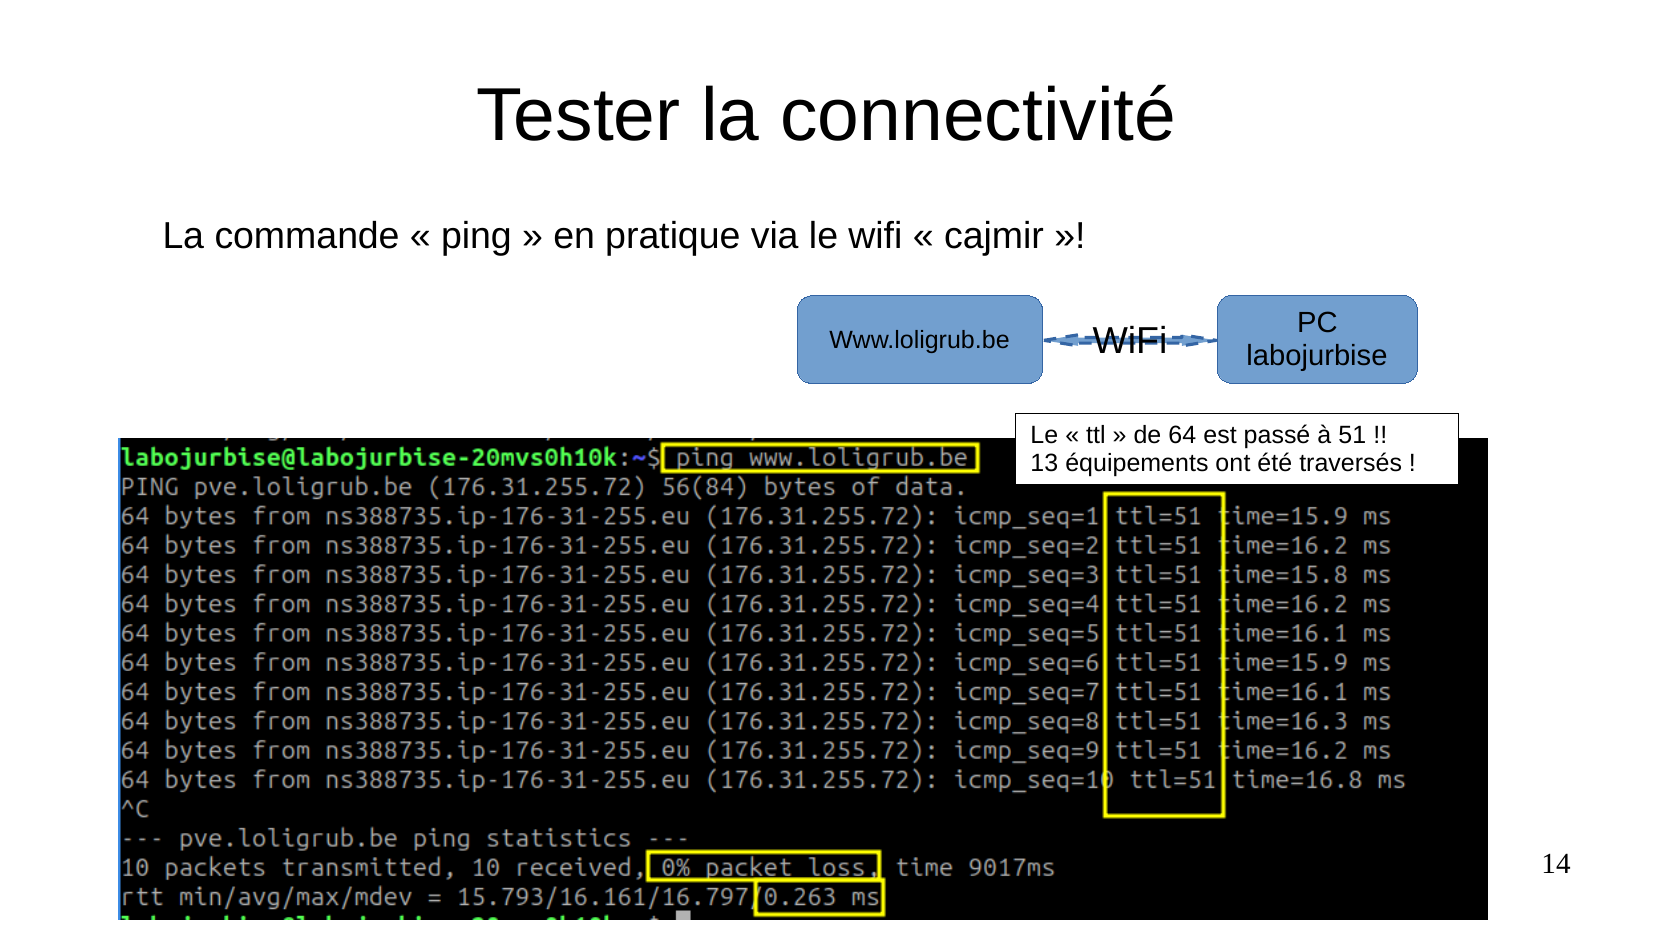

# Tester la connectivité
La commande « ping » en pratique via le wifi « cajmir »!
PC
labojurbise
Www.loligrub.be
WiFi
Le « ttl » de 64 est passé à 51 !!
13 équipements ont été traversés !
14